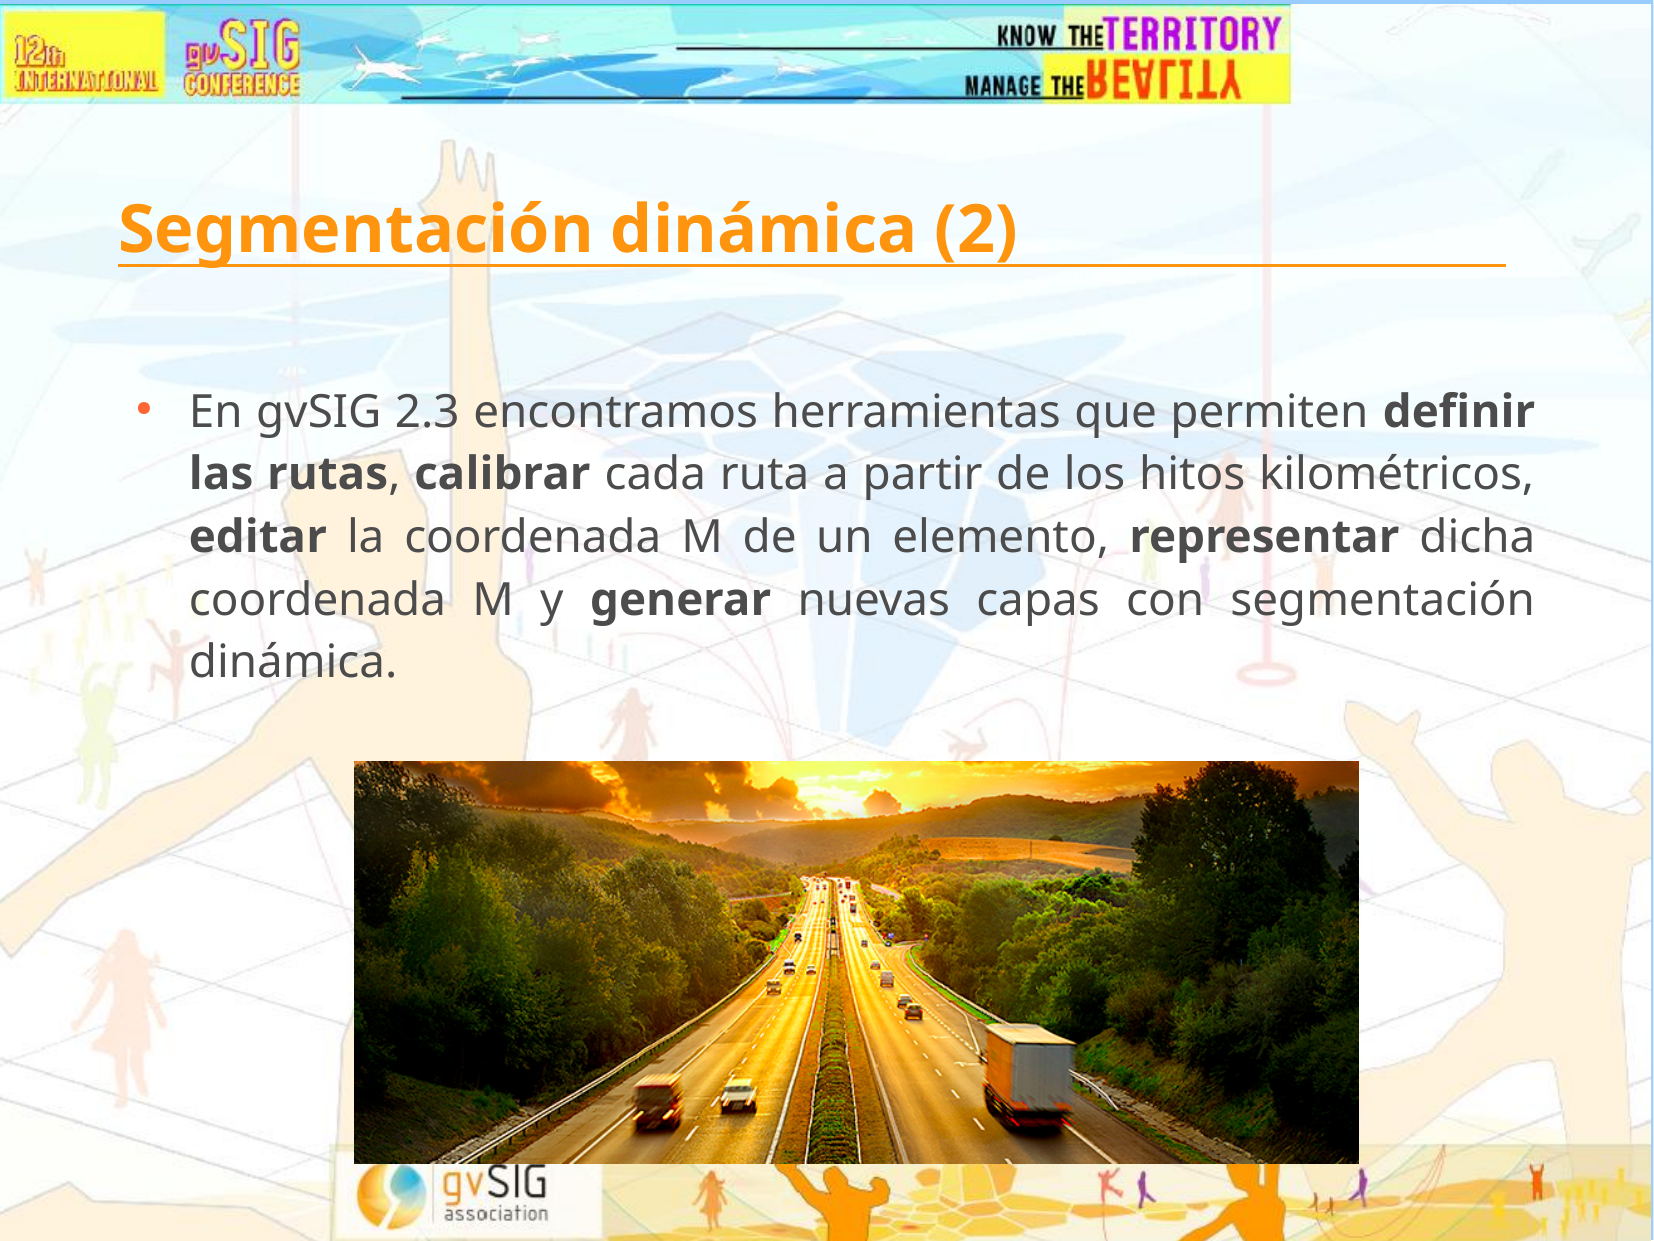

# Segmentación dinámica (2)
En gvSIG 2.3 encontramos herramientas que permiten definir las rutas, calibrar cada ruta a partir de los hitos kilométricos, editar la coordenada M de un elemento, representar dicha coordenada M y generar nuevas capas con segmentación dinámica.